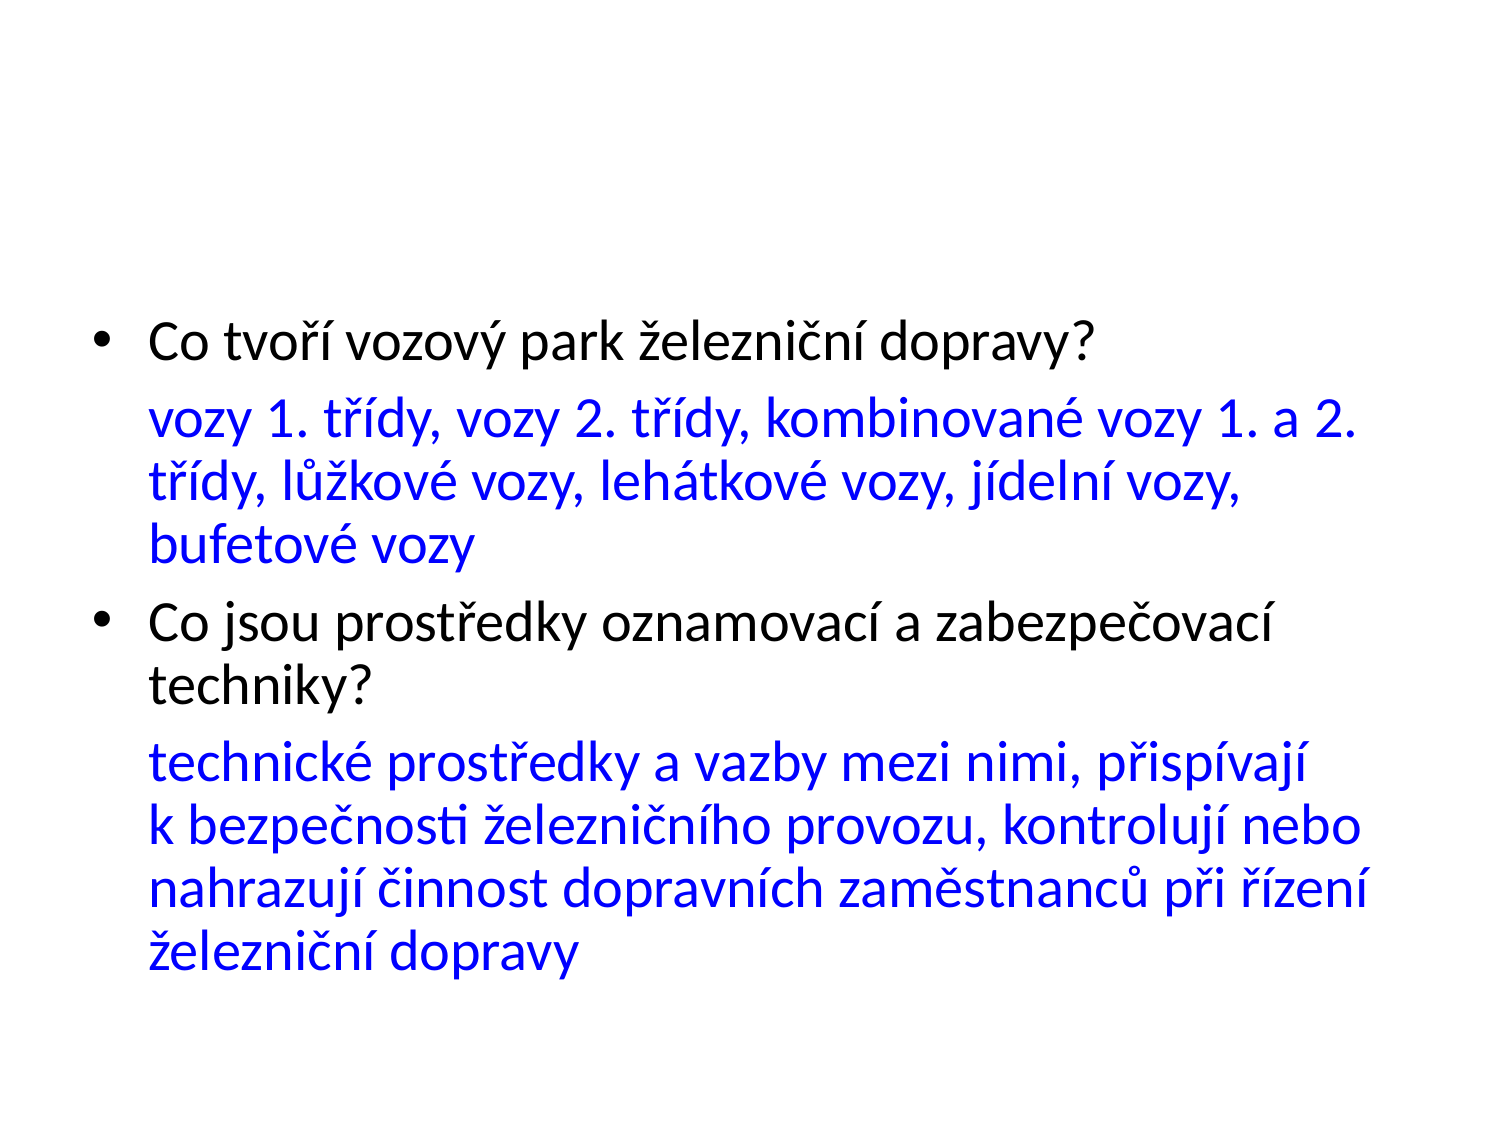

# Co tvoří vozový park železniční dopravy?
	vozy 1. třídy, vozy 2. třídy, kombinované vozy 1. a 2. třídy, lůžkové vozy, lehátkové vozy, jídelní vozy, bufetové vozy
Co jsou prostředky oznamovací a zabezpečovací techniky?
	technické prostředky a vazby mezi nimi, přispívají
k bezpečnosti železničního provozu, kontrolují nebo nahrazují činnost dopravních zaměstnanců při řízení železniční dopravy